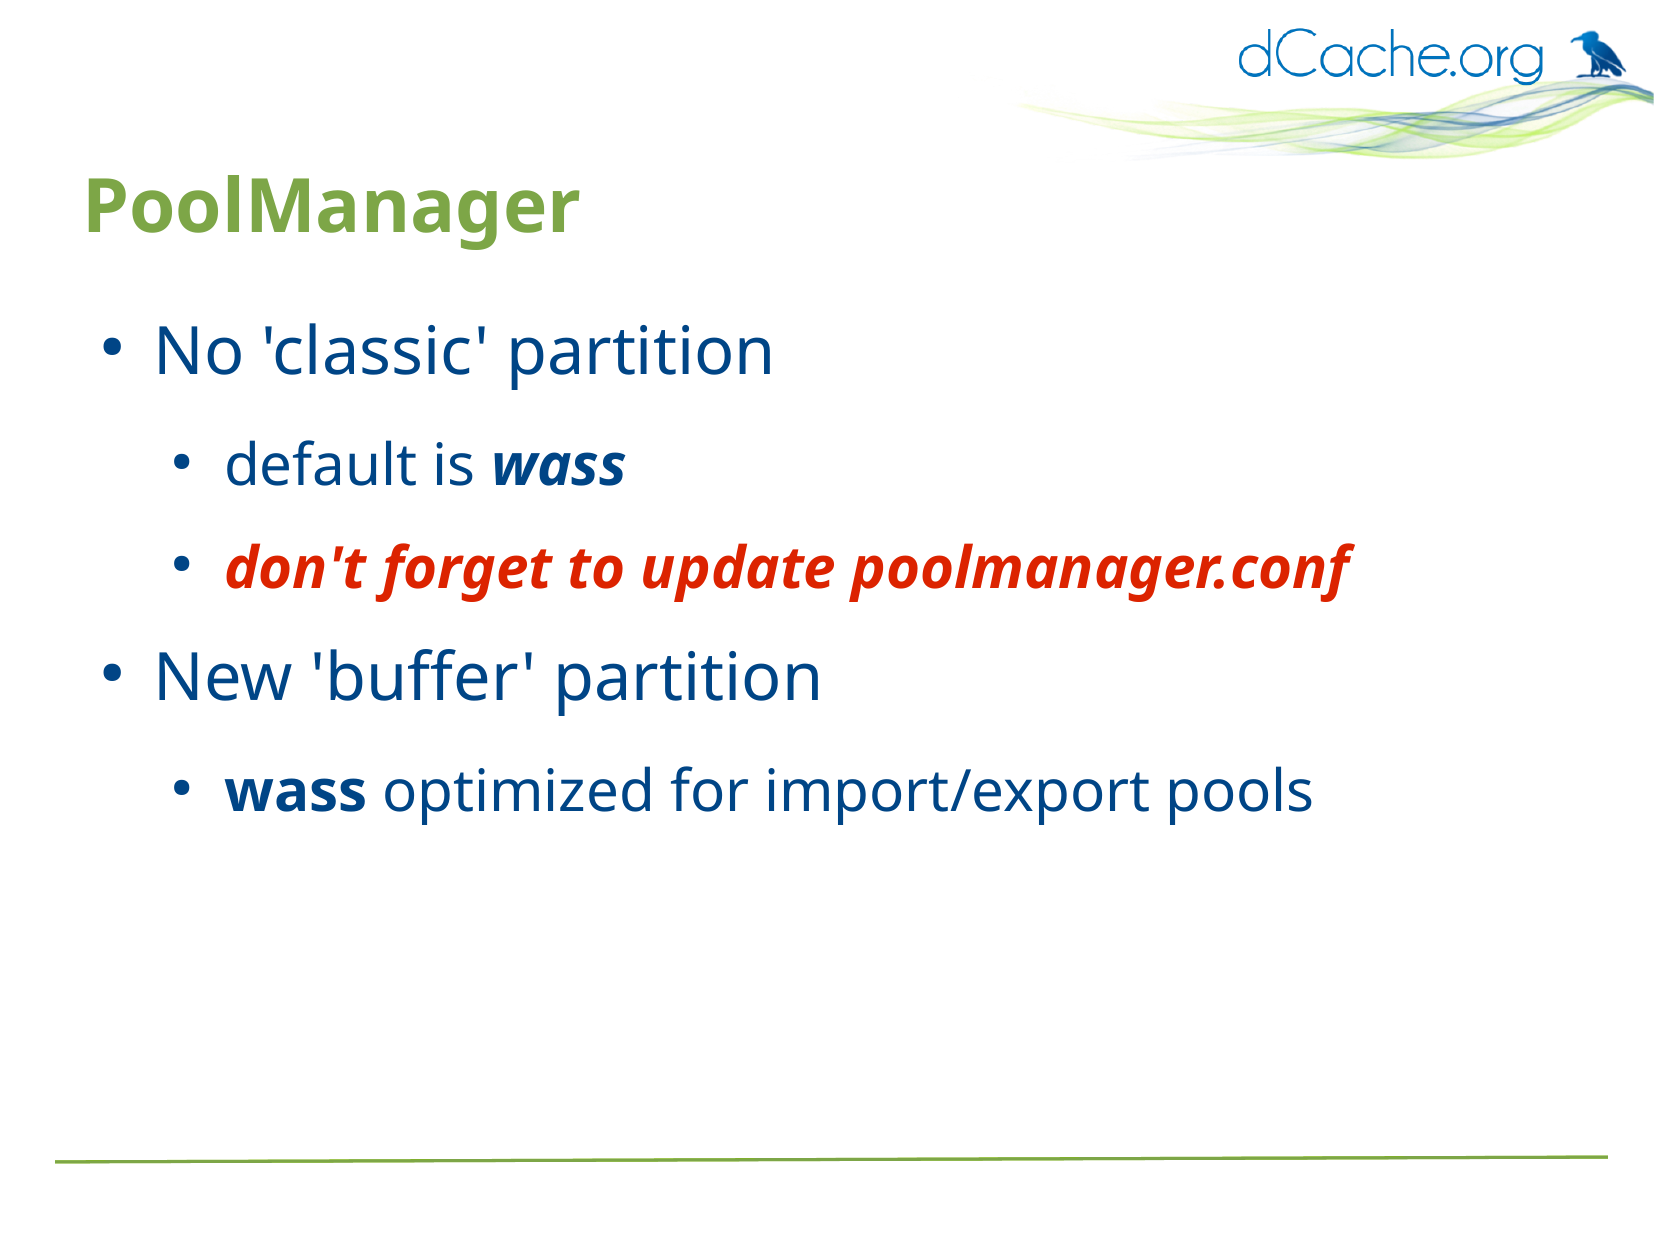

# PoolManager
No 'classic' partition
default is wass
don't forget to update poolmanager.conf
New 'buffer' partition
wass optimized for import/export pools